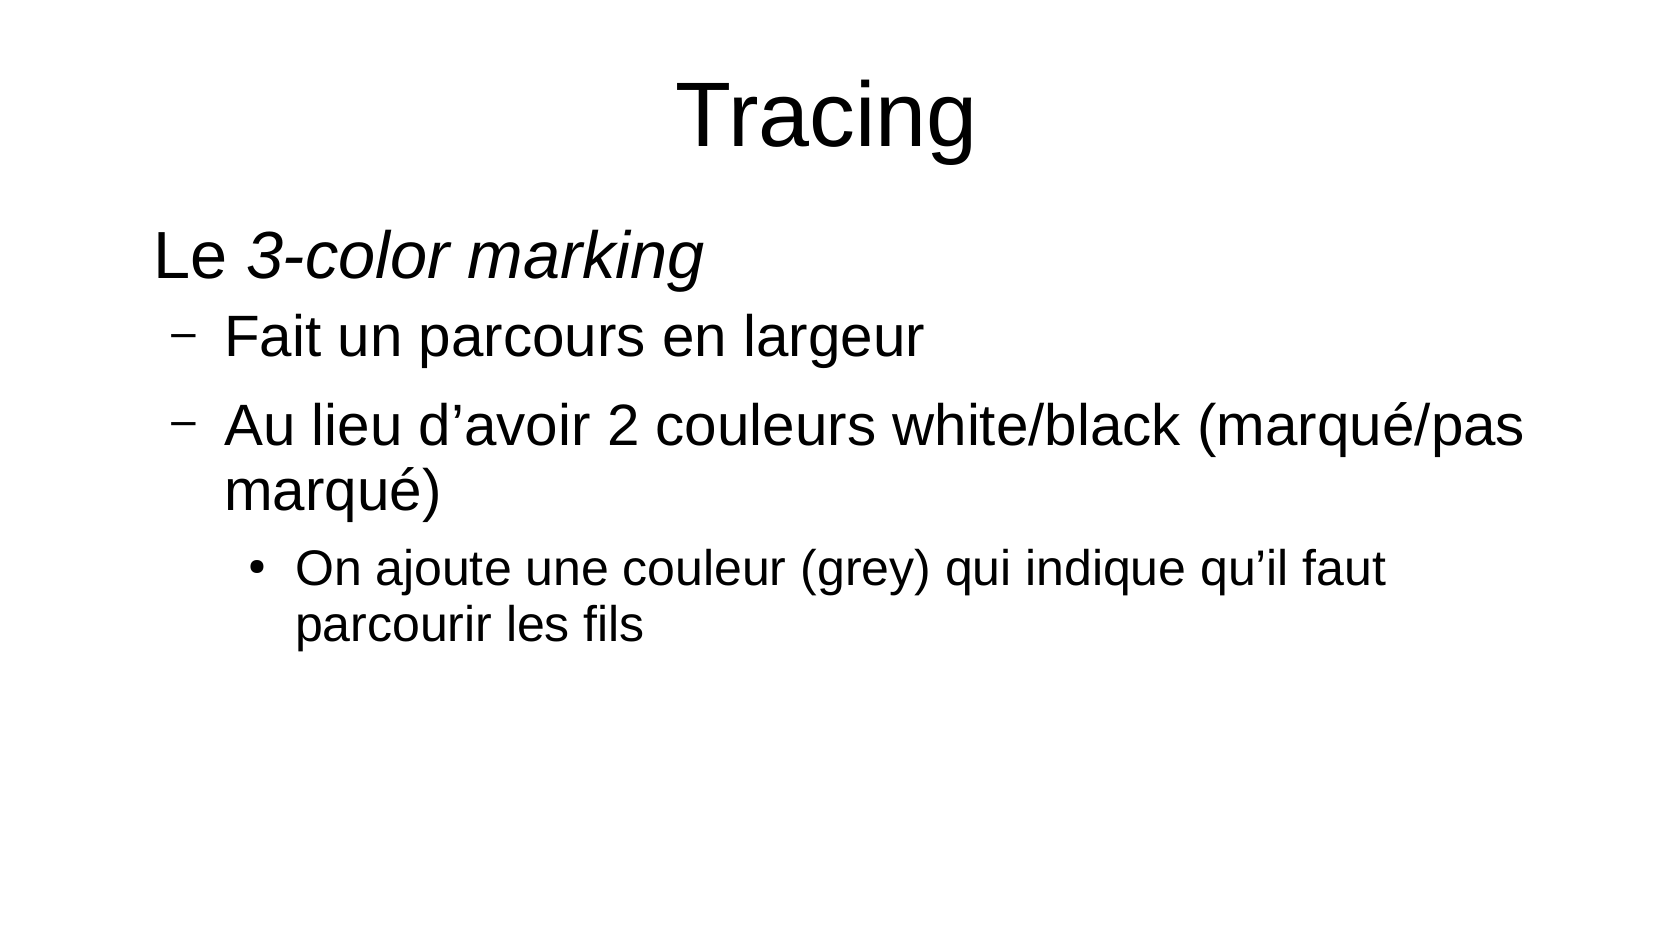

# Tracing
Le 3-color marking
Fait un parcours en largeur
Au lieu d’avoir 2 couleurs white/black (marqué/pas marqué)
On ajoute une couleur (grey) qui indique qu’il faut parcourir les fils